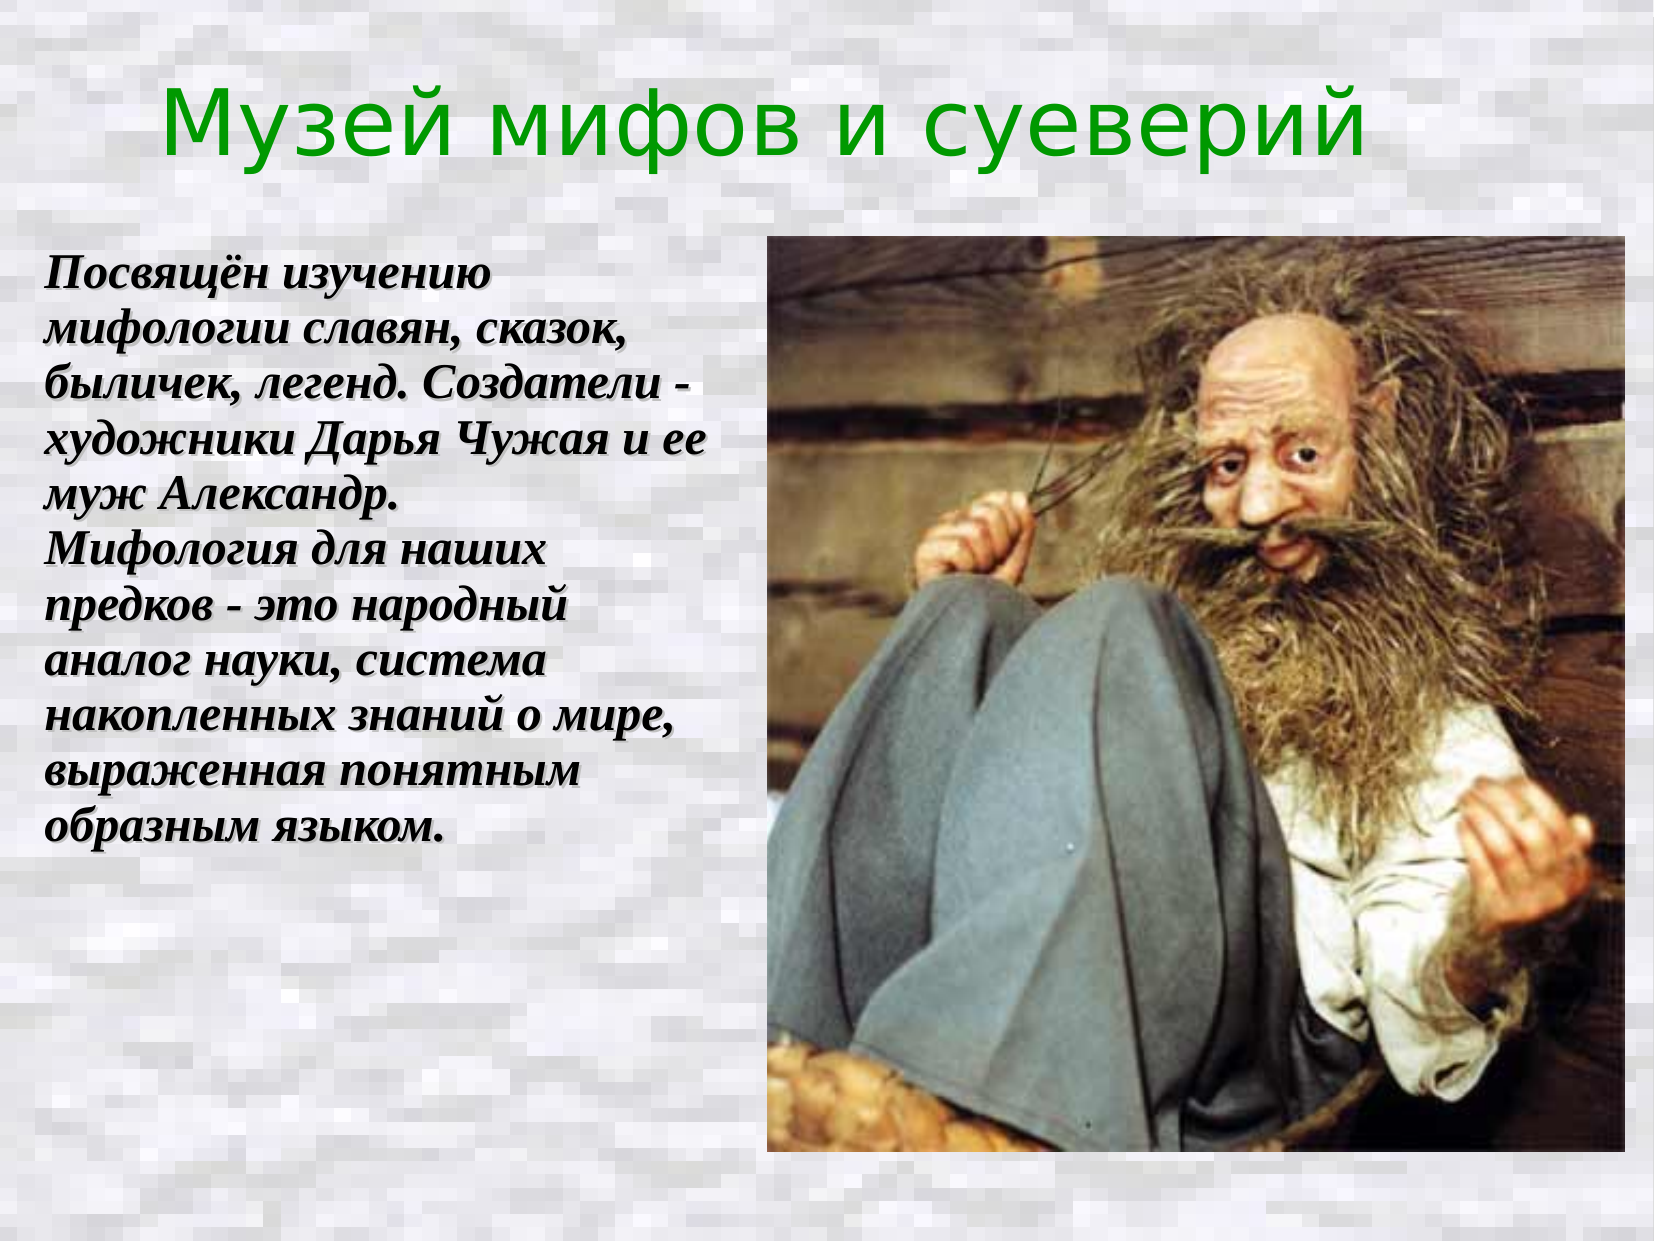

# Музей мифов и суеверий
Посвящён изучению мифологии славян, сказок, быличек, легенд. Создатели - художники Дарья Чужая и ее муж Александр.
Мифология для наших предков - это народный аналог науки, система накопленных знаний о мире, выраженная понятным образным языком.